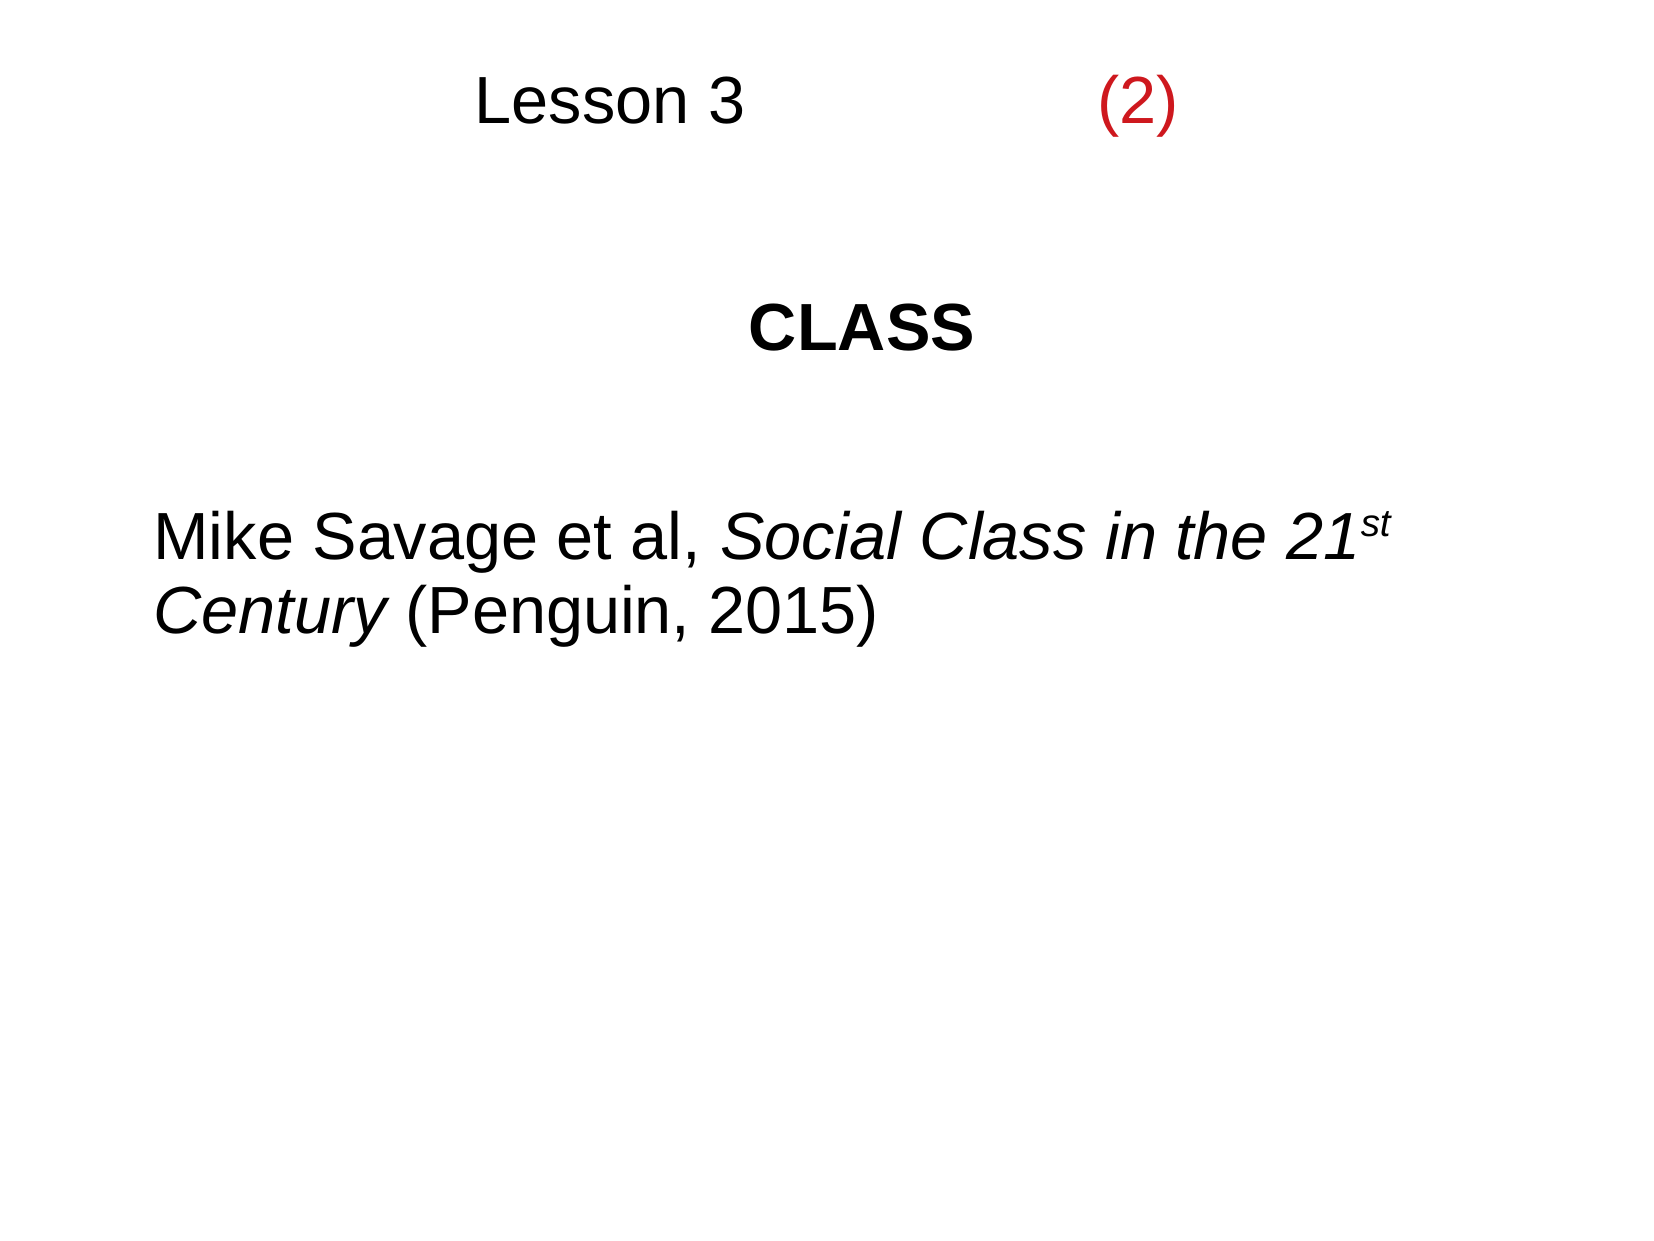

# Lesson 3 (2)
CLASS
Mike Savage et al, Social Class in the 21st Century (Penguin, 2015)